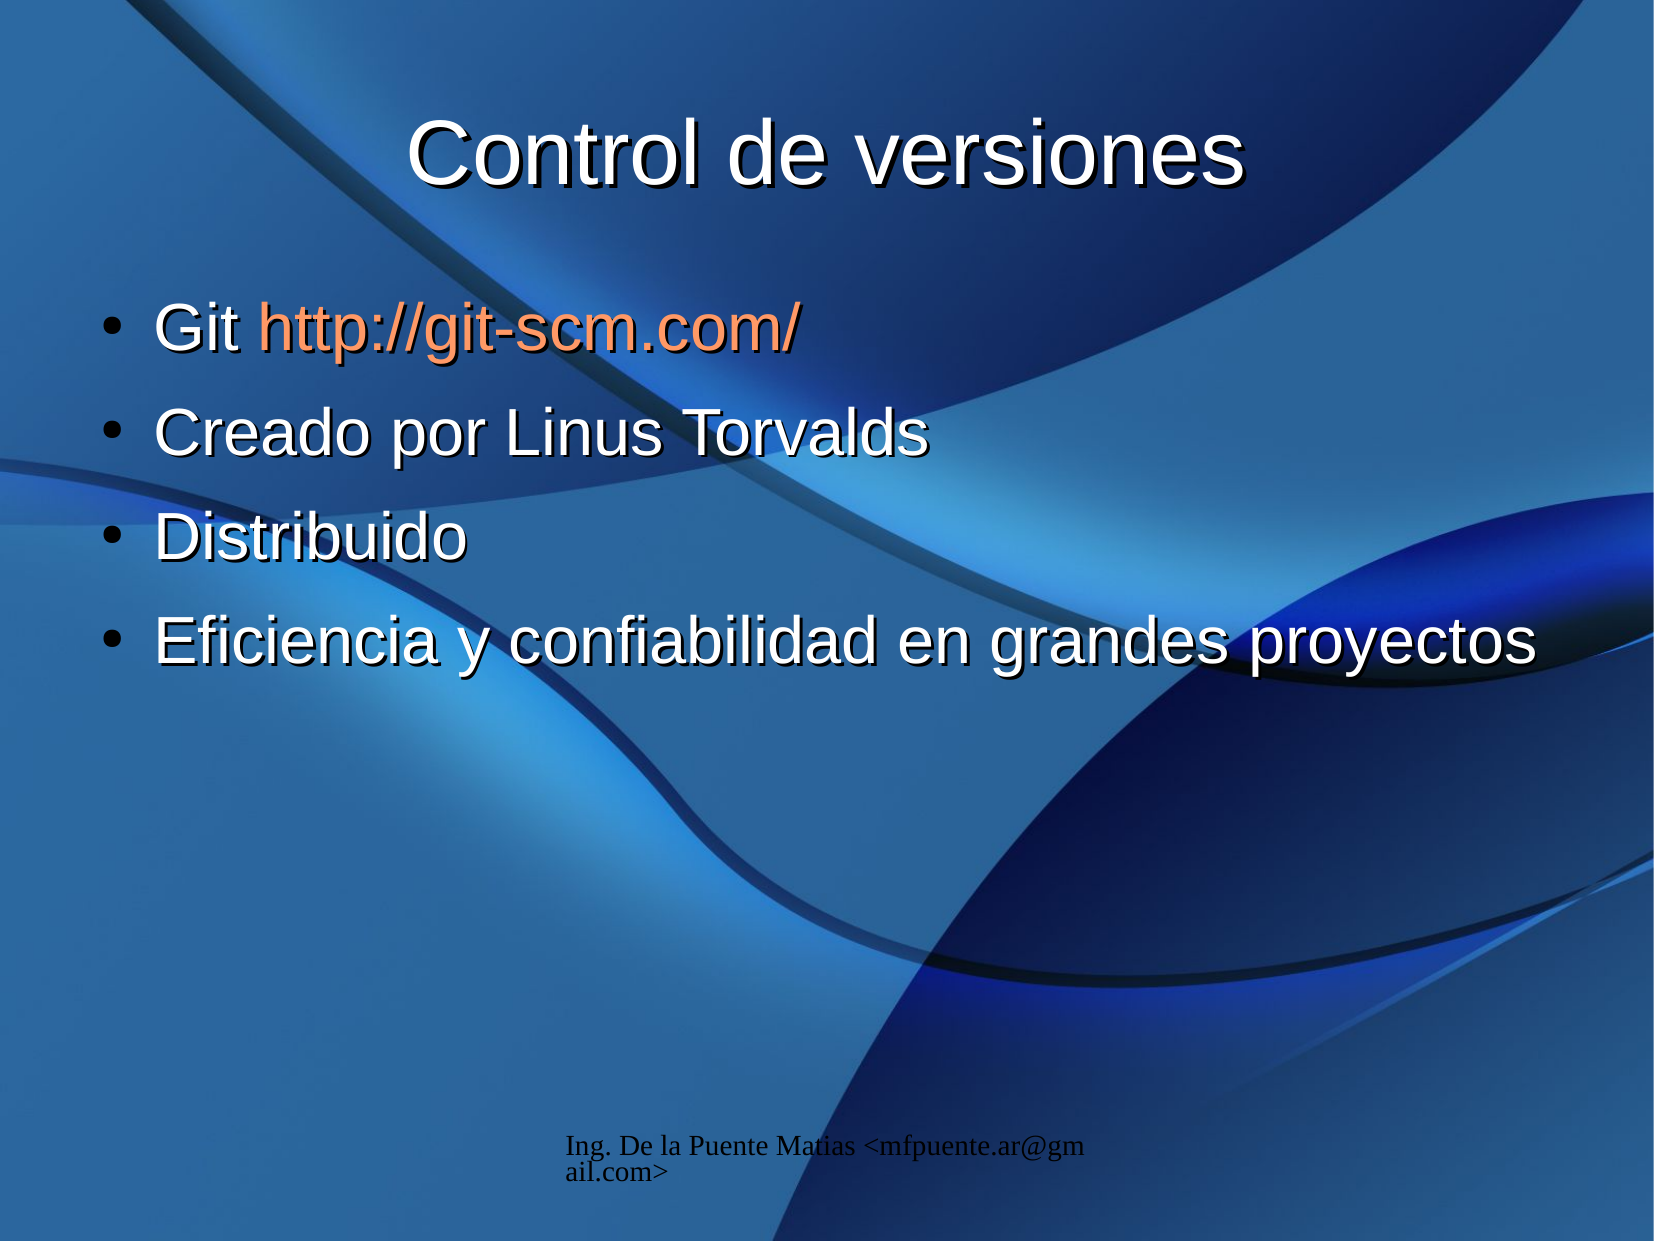

# Control de versiones
Git http://git-scm.com/
Creado por Linus Torvalds
Distribuido
Eficiencia y confiabilidad en grandes proyectos
Ing. De la Puente Matias <mfpuente.ar@gmail.com>